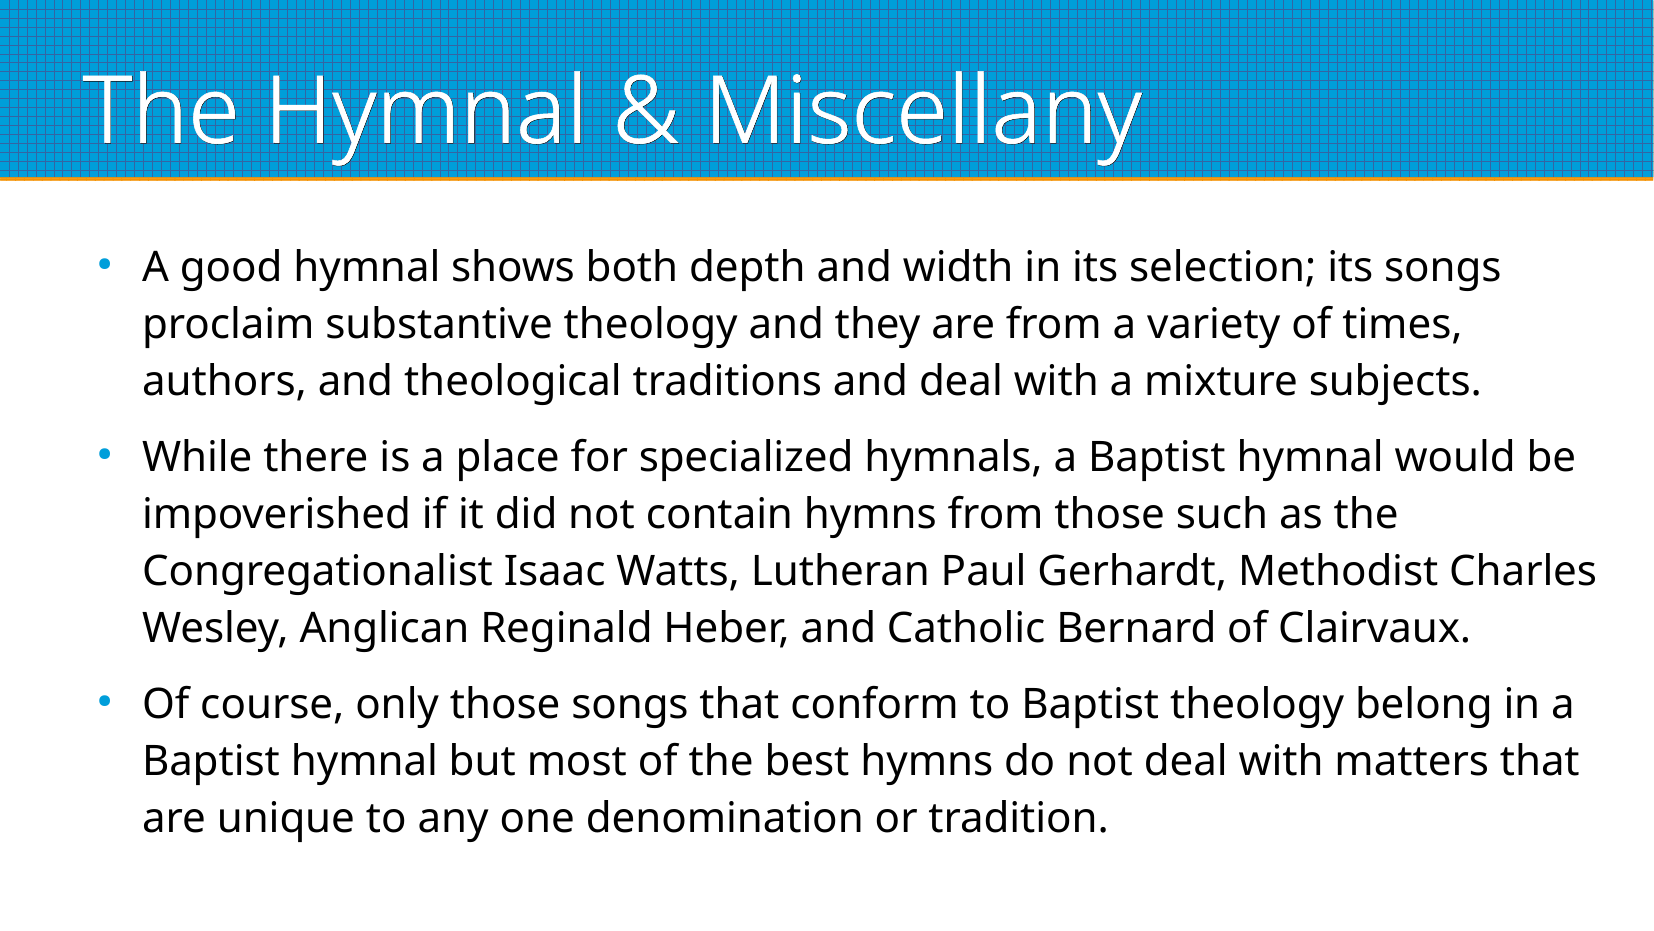

# The Hymnal & Miscellany
A good hymnal shows both depth and width in its selection; its songs proclaim substantive theology and they are from a variety of times, authors, and theological traditions and deal with a mixture subjects.
While there is a place for specialized hymnals, a Baptist hymnal would be impoverished if it did not contain hymns from those such as the Congregationalist Isaac Watts, Lutheran Paul Gerhardt, Methodist Charles Wesley, Anglican Reginald Heber, and Catholic Bernard of Clairvaux.
Of course, only those songs that conform to Baptist theology belong in a Baptist hymnal but most of the best hymns do not deal with matters that are unique to any one denomination or tradition.